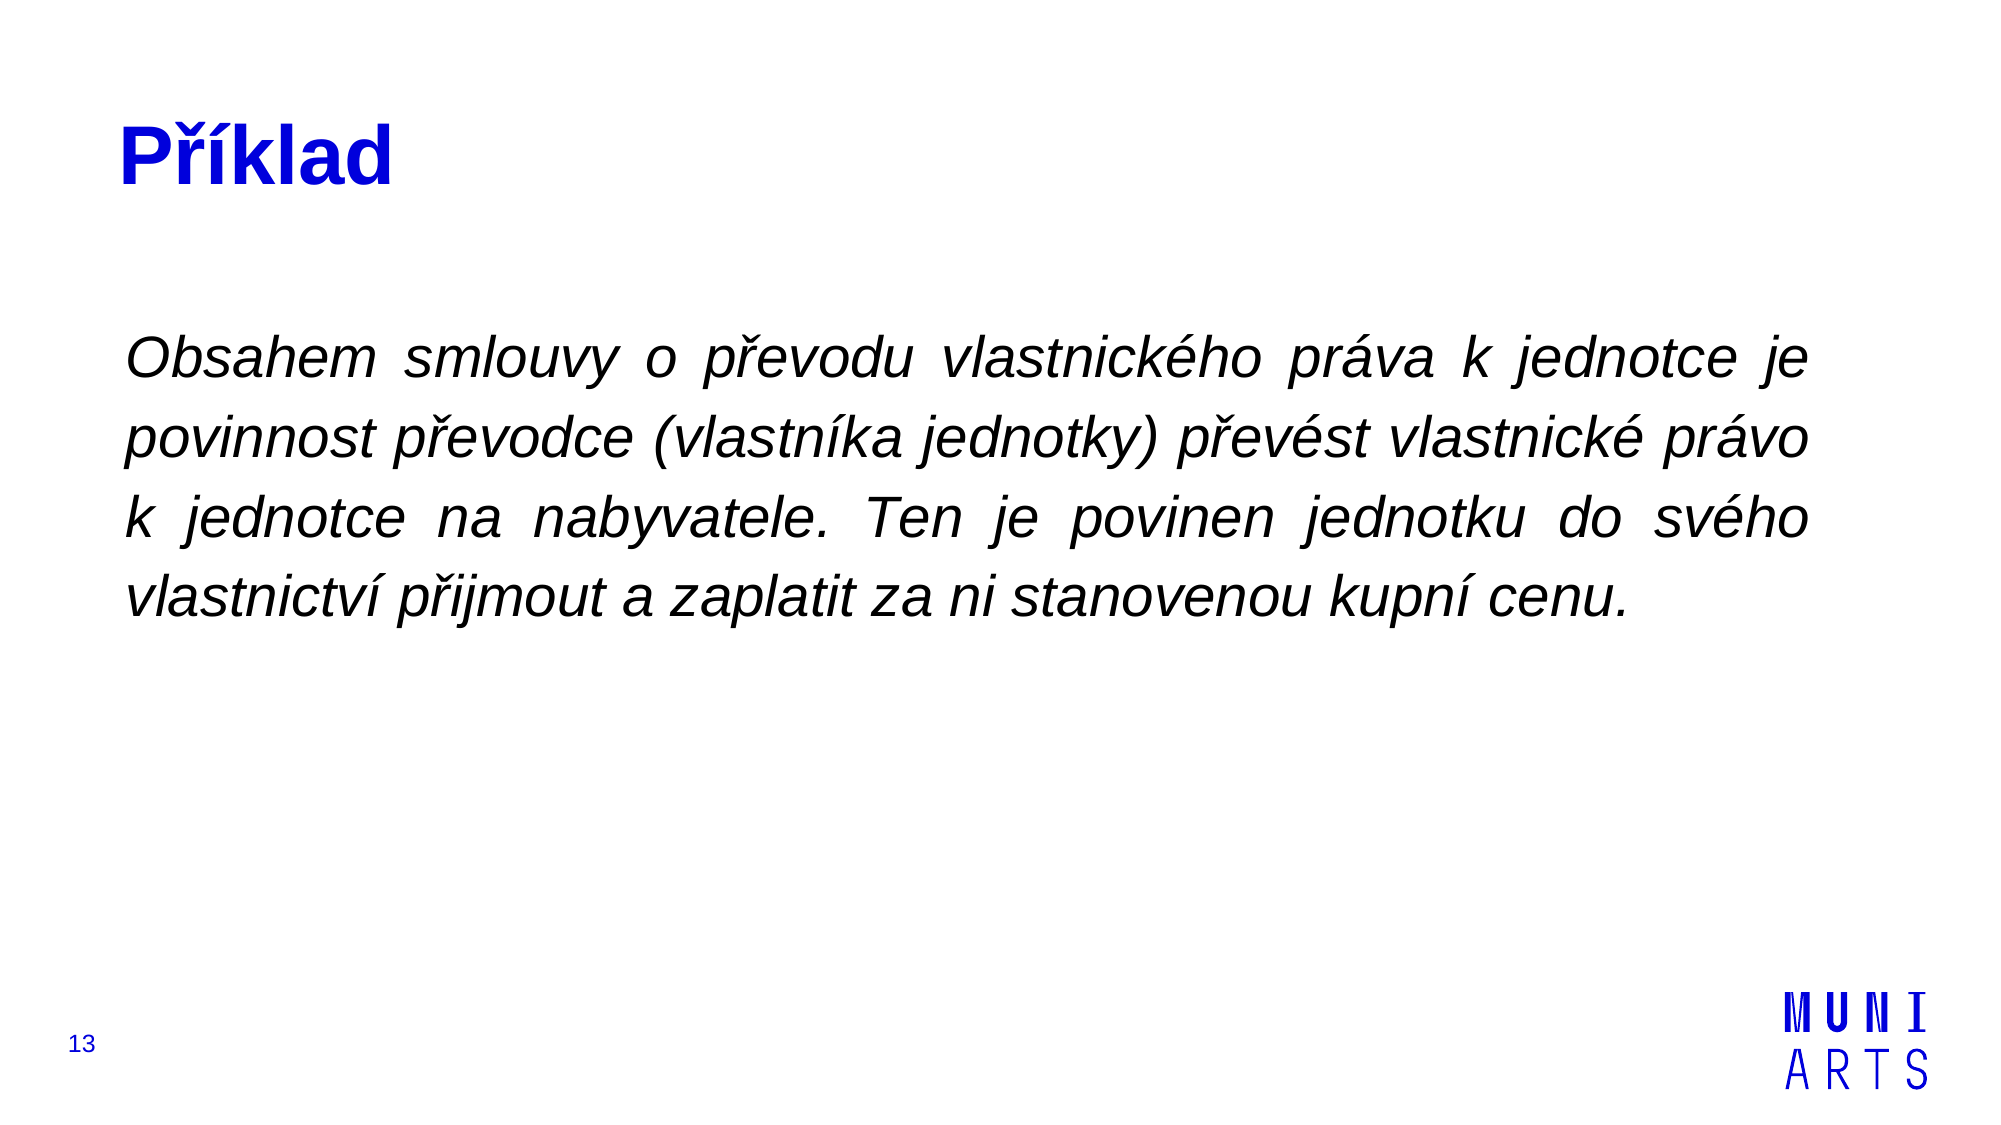

# Příklad
Obsahem smlouvy o převodu vlastnického práva k jednotce je povinnost převodce (vlastníka jednotky) převést vlastnické právo k jednotce na nabyvatele. Ten je povinen jednotku do svého vlastnictví přijmout a zaplatit za ni stanovenou kupní cenu.